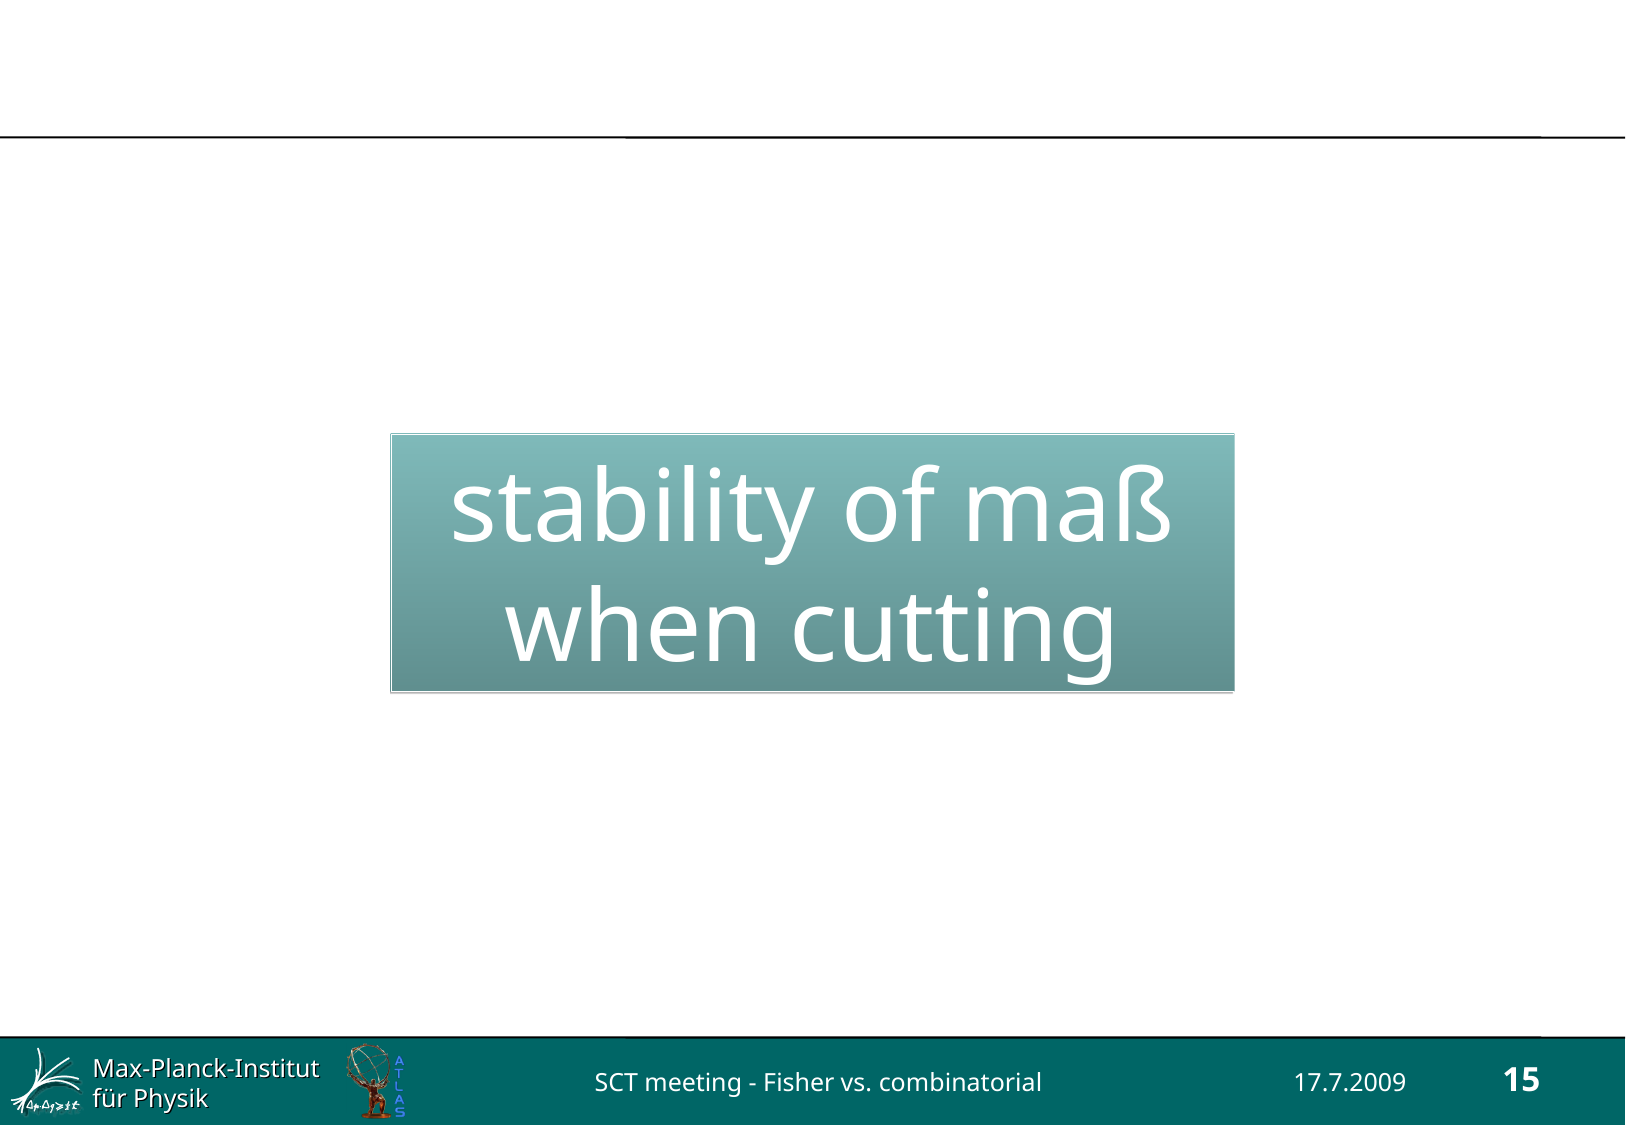

#
stability of maß
when cutting
SCT meeting - Fisher vs. combinatorial
17.7.2009